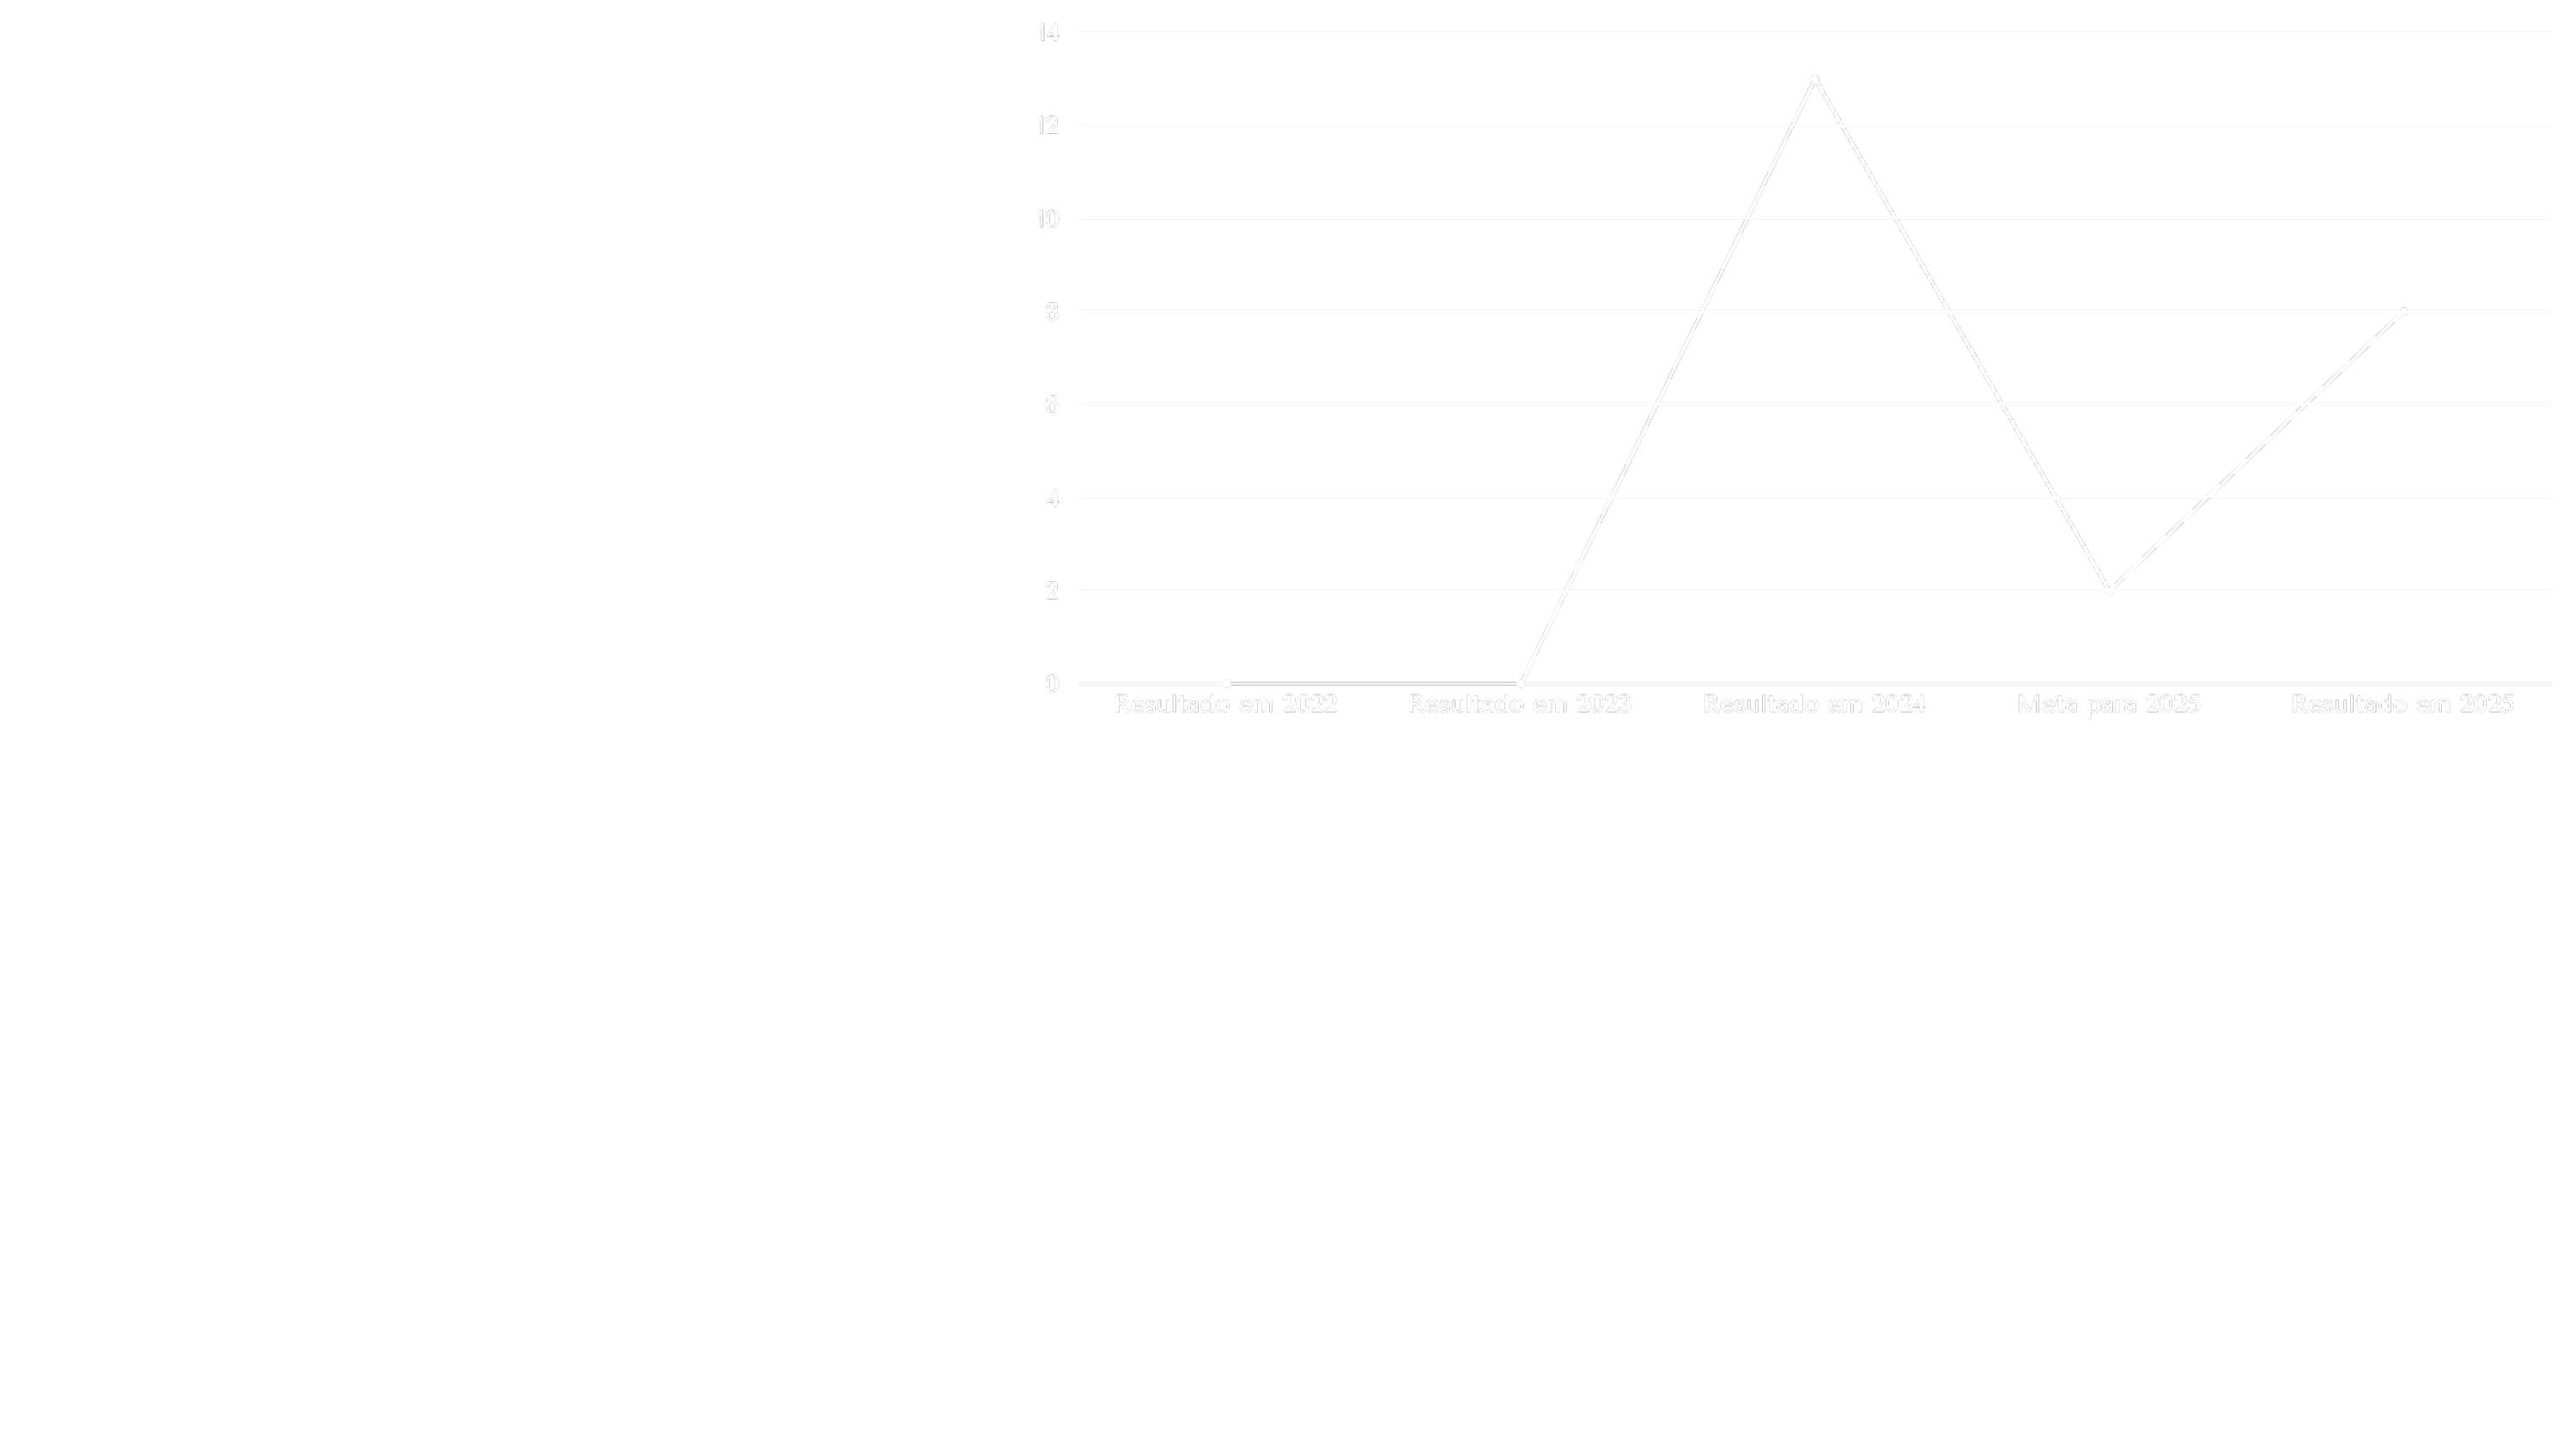

Indicador - Destinação de Resíduos Pilhas e Baterias – DPB
Unidade de medida: kg
Definição da Meta: Aumentar a correta destinação de resíduos sólidos às cooperativas em 5%
Resultado em 2022 - 0
Resultado em 2023 - 0
Resultado em 2024 - 2
Meta para 2025 - 2
Resultado em 2025 - 8